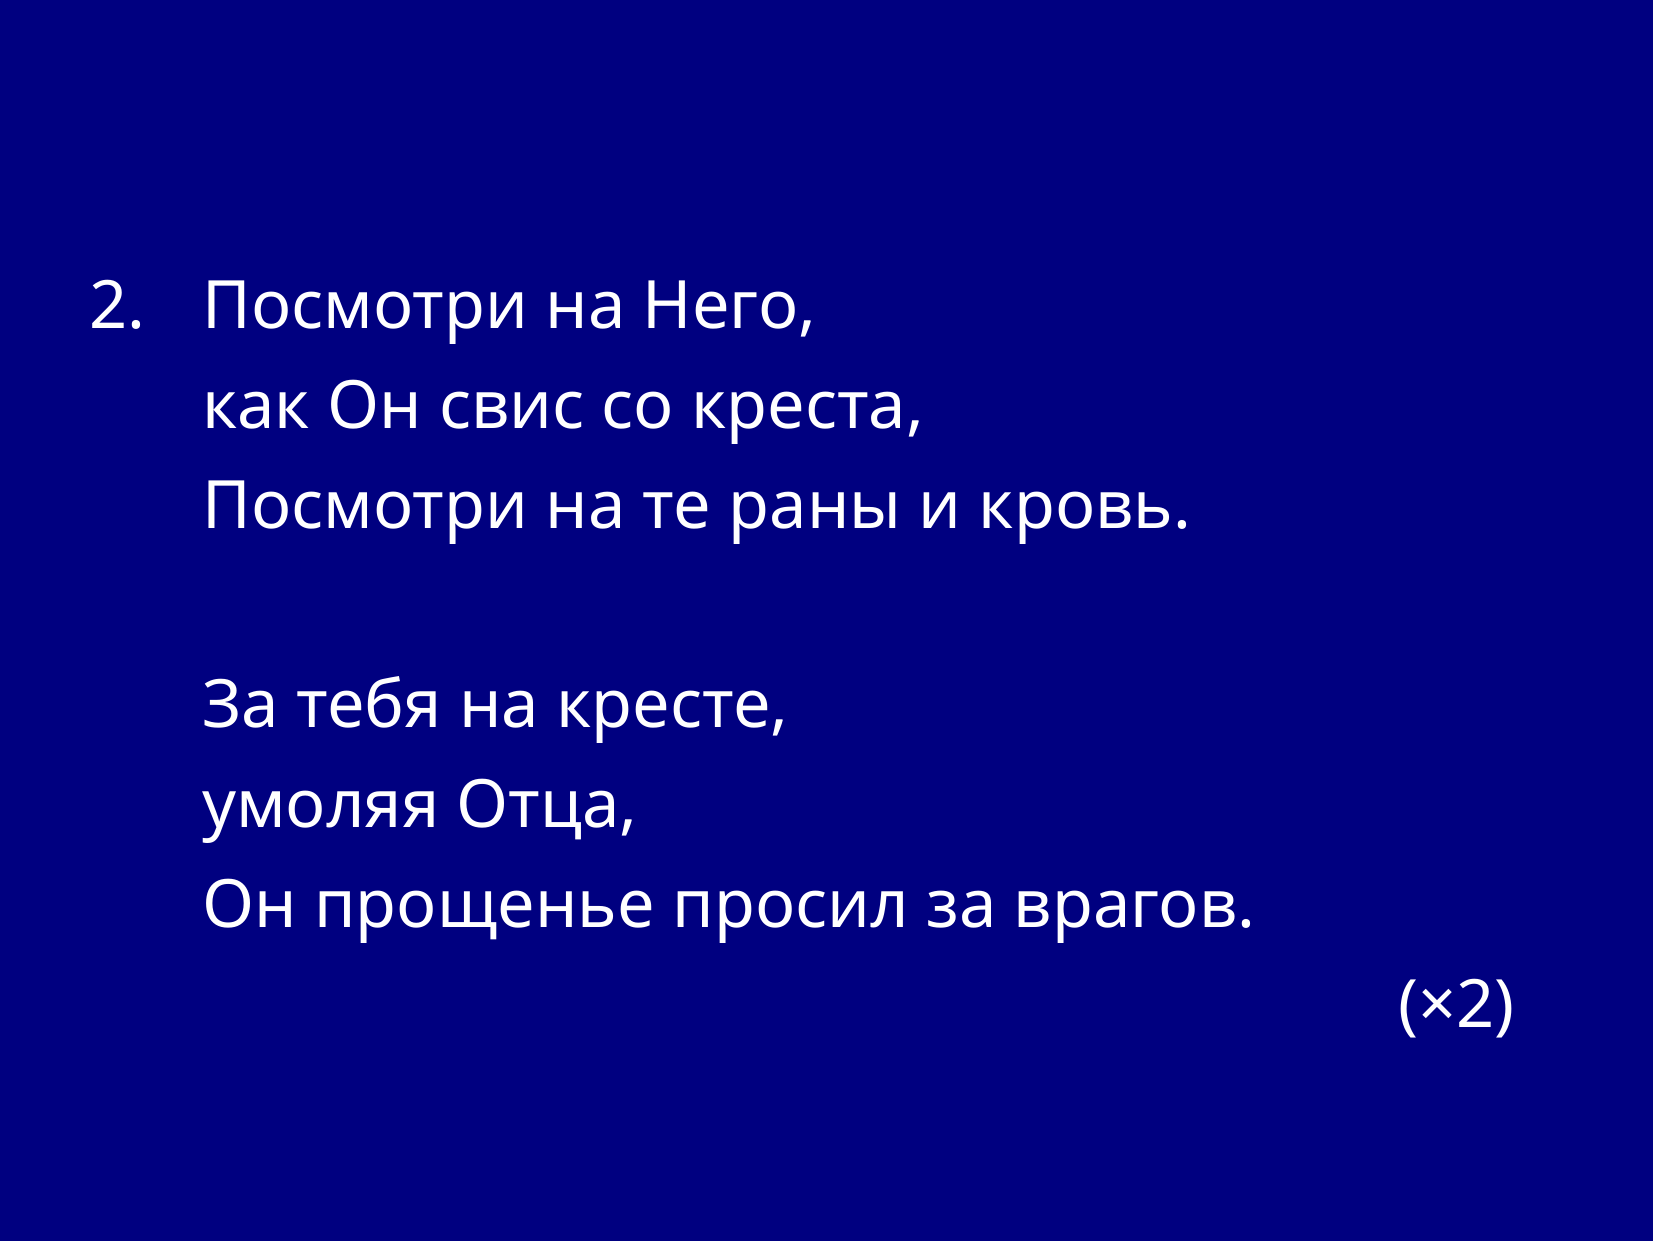

2.	Посмотри на Него,
	как Он свис со креста,
	Посмотри на те раны и кровь.
	За тебя на кресте,
	умоляя Отца,
	Он прощенье просил за врагов.
			(×2)